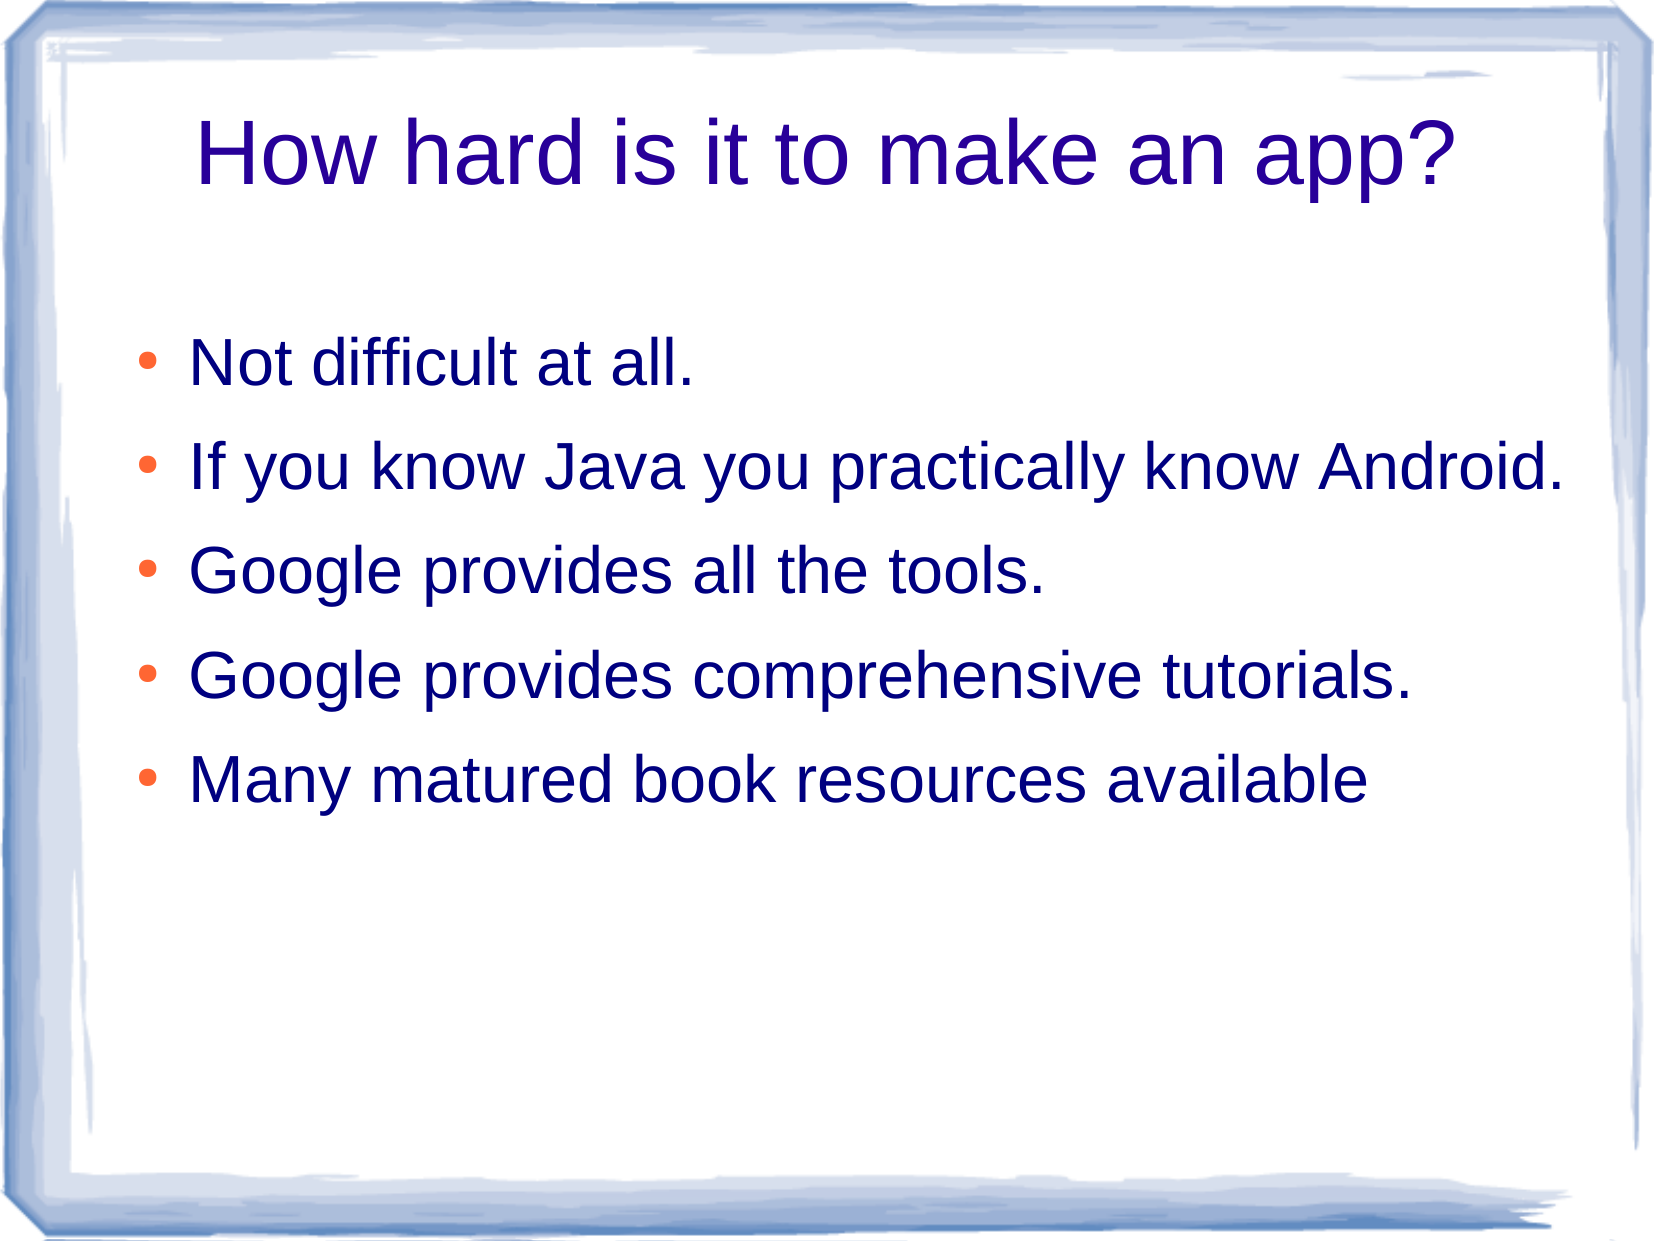

# How hard is it to make an app?
Not difficult at all.
If you know Java you practically know Android.
Google provides all the tools.
Google provides comprehensive tutorials.
Many matured book resources available